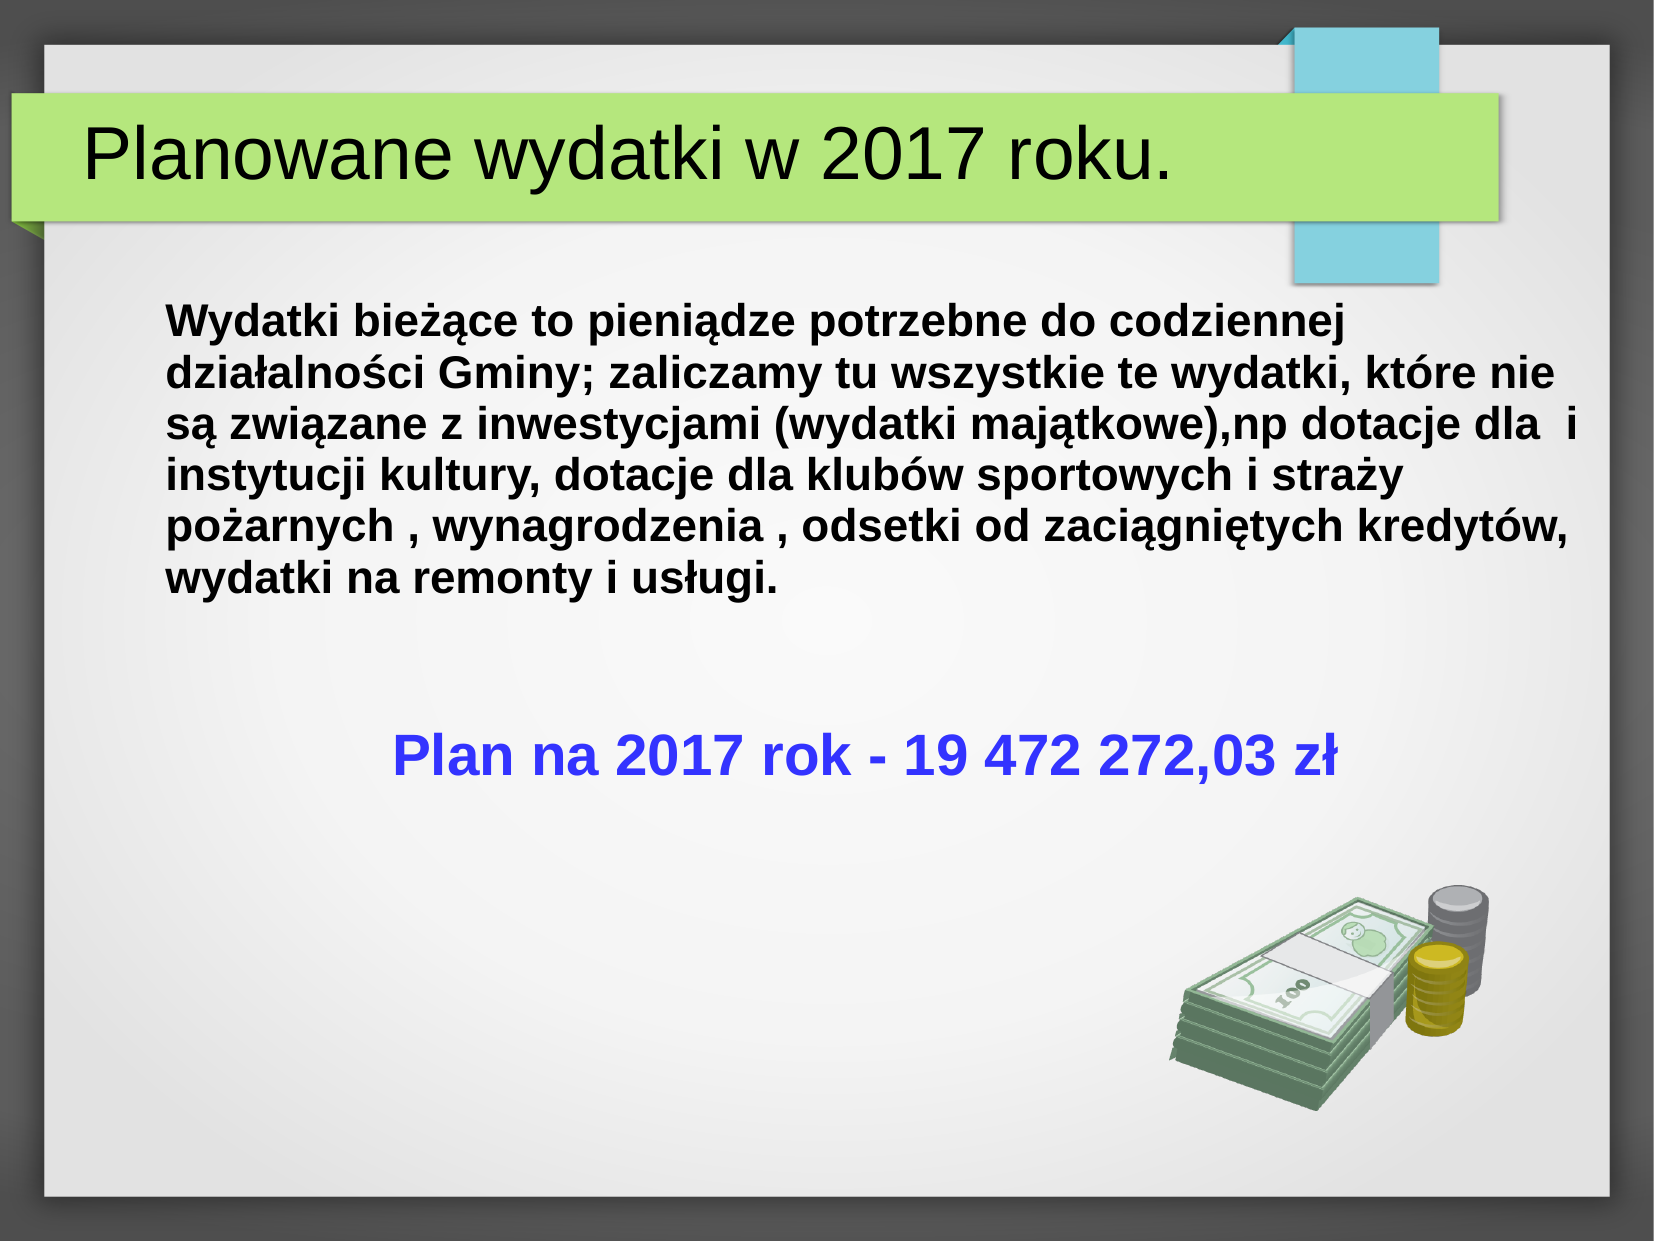

# Planowane wydatki w 2017 roku.
Wydatki bieżące to pieniądze potrzebne do codziennej działalności Gminy; zaliczamy tu wszystkie te wydatki, które nie są związane z inwestycjami (wydatki majątkowe),np dotacje dla i instytucji kultury, dotacje dla klubów sportowych i straży pożarnych , wynagrodzenia , odsetki od zaciągniętych kredytów, wydatki na remonty i usługi.
 Plan na 2017 rok - 19 472 272,03 zł